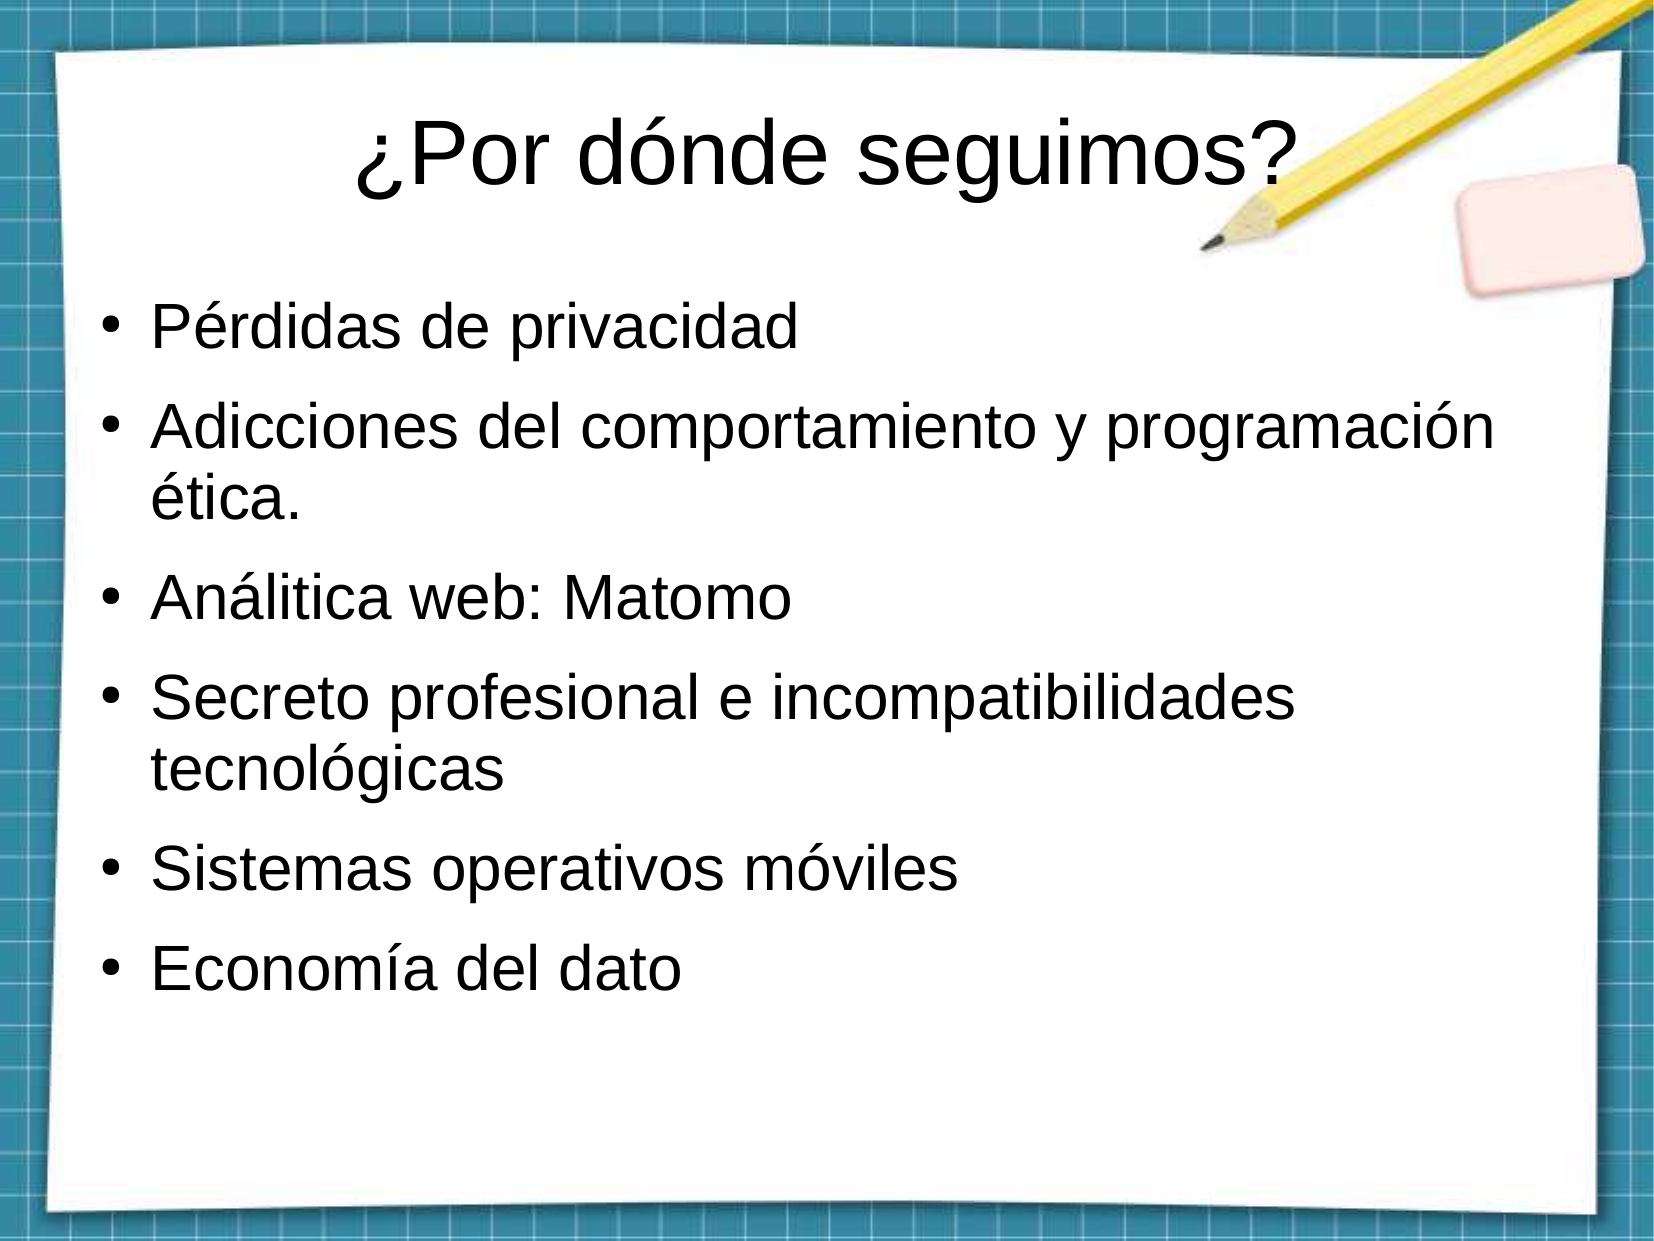

# ¿Por dónde seguimos?
Pérdidas de privacidad
Adicciones del comportamiento y programación ética.
Análitica web: Matomo
Secreto profesional e incompatibilidades tecnológicas
Sistemas operativos móviles
Economía del dato